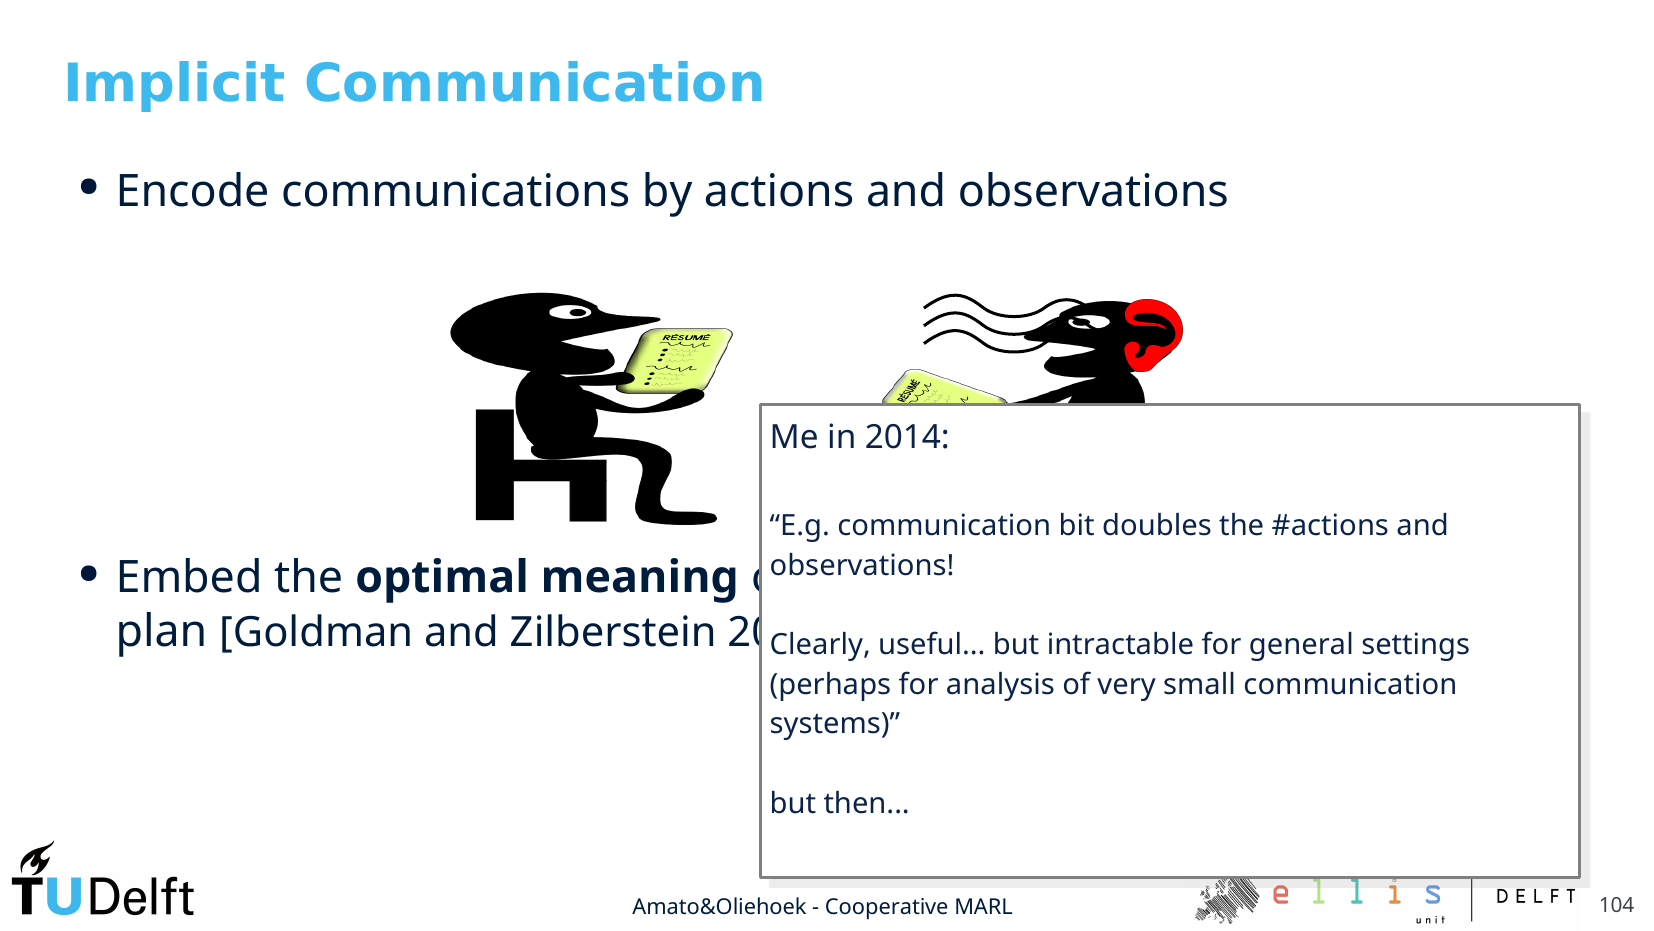

# Implicit Communication
Encode communications by actions and observations
Embed the optimal meaning of messages by finding the optimal plan [Goldman and Zilberstein 2003, Spaan et al. 2006]
Me in 2014:
“E.g. communication bit doubles the #actions and observations!
Clearly, useful... but intractable for general settings
(perhaps for analysis of very small communication systems)”
but then...
Amato&Oliehoek - Cooperative MARL